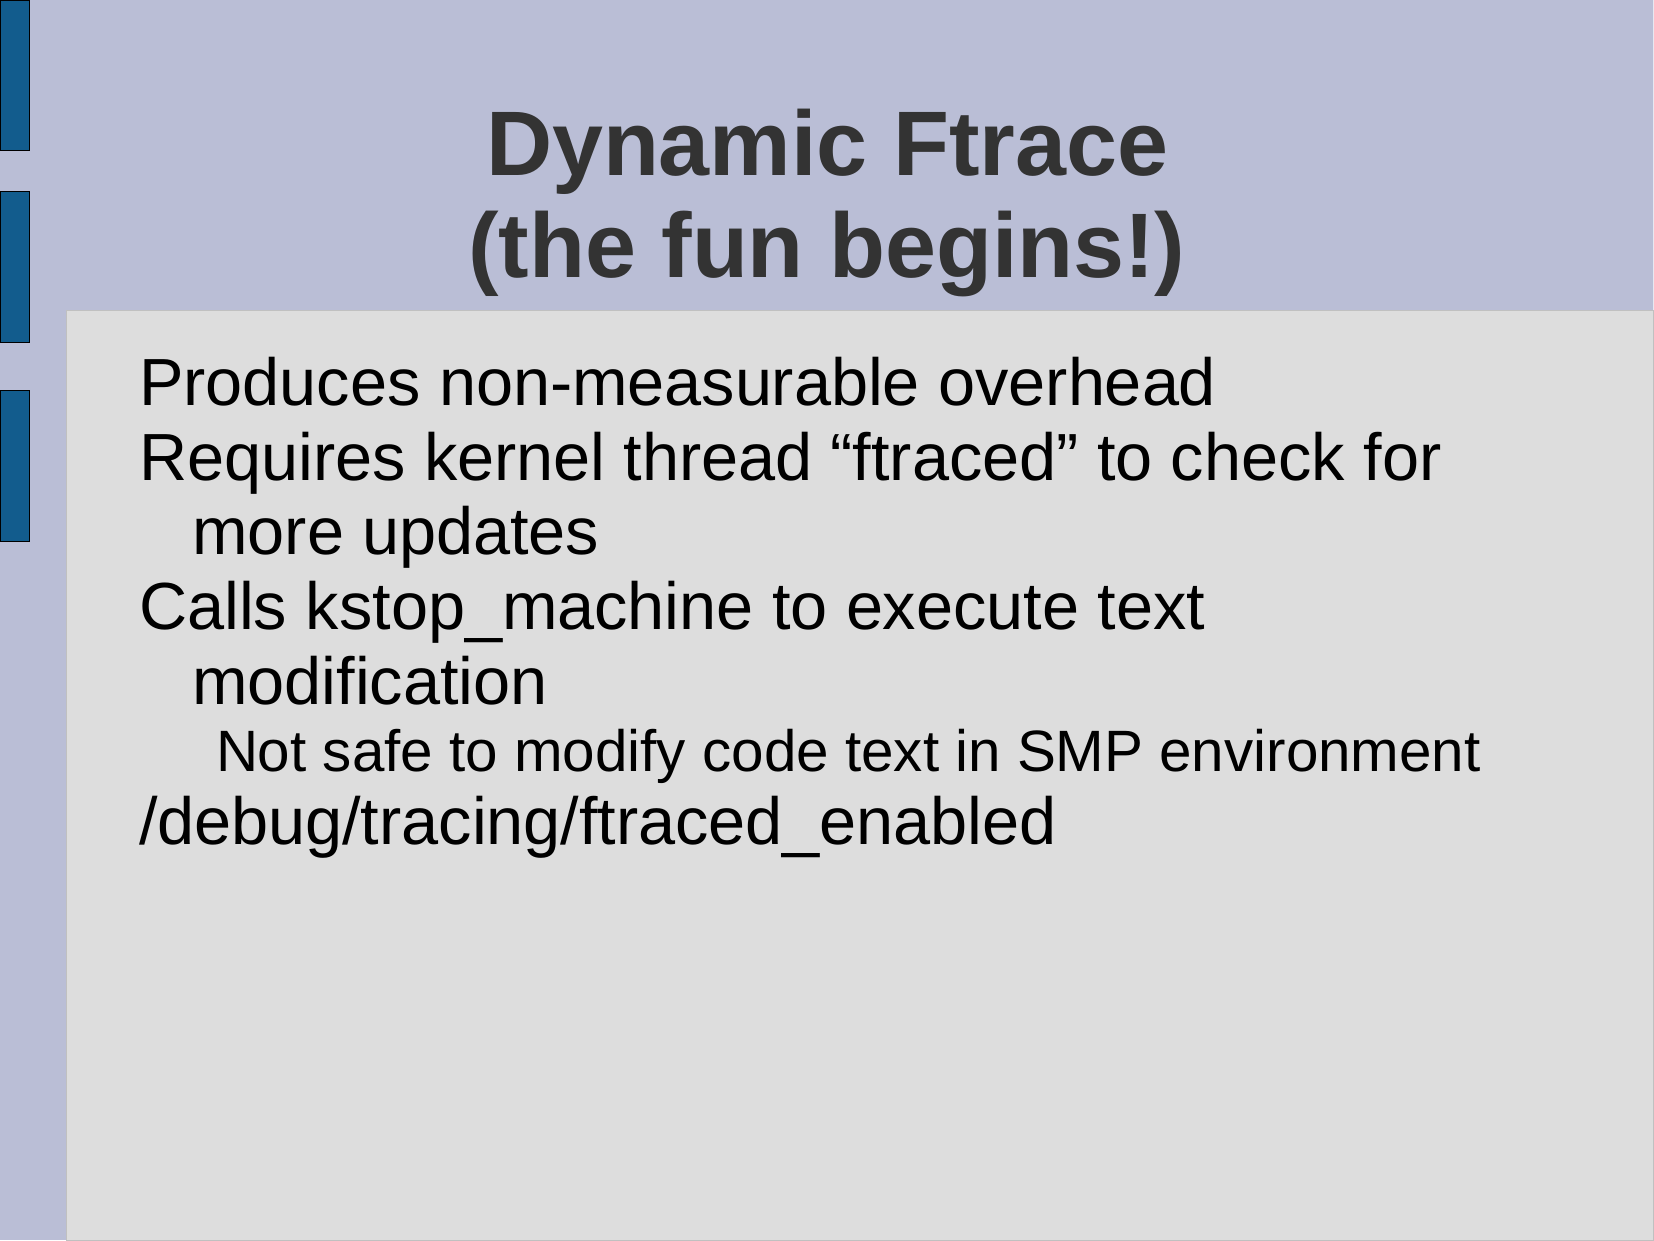

# Dynamic Ftrace (the fun begins!)
Produces non-measurable overhead
Requires kernel thread “ftraced” to check for more updates
Calls kstop_machine to execute text modification
Not safe to modify code text in SMP environment
/debug/tracing/ftraced_enabled